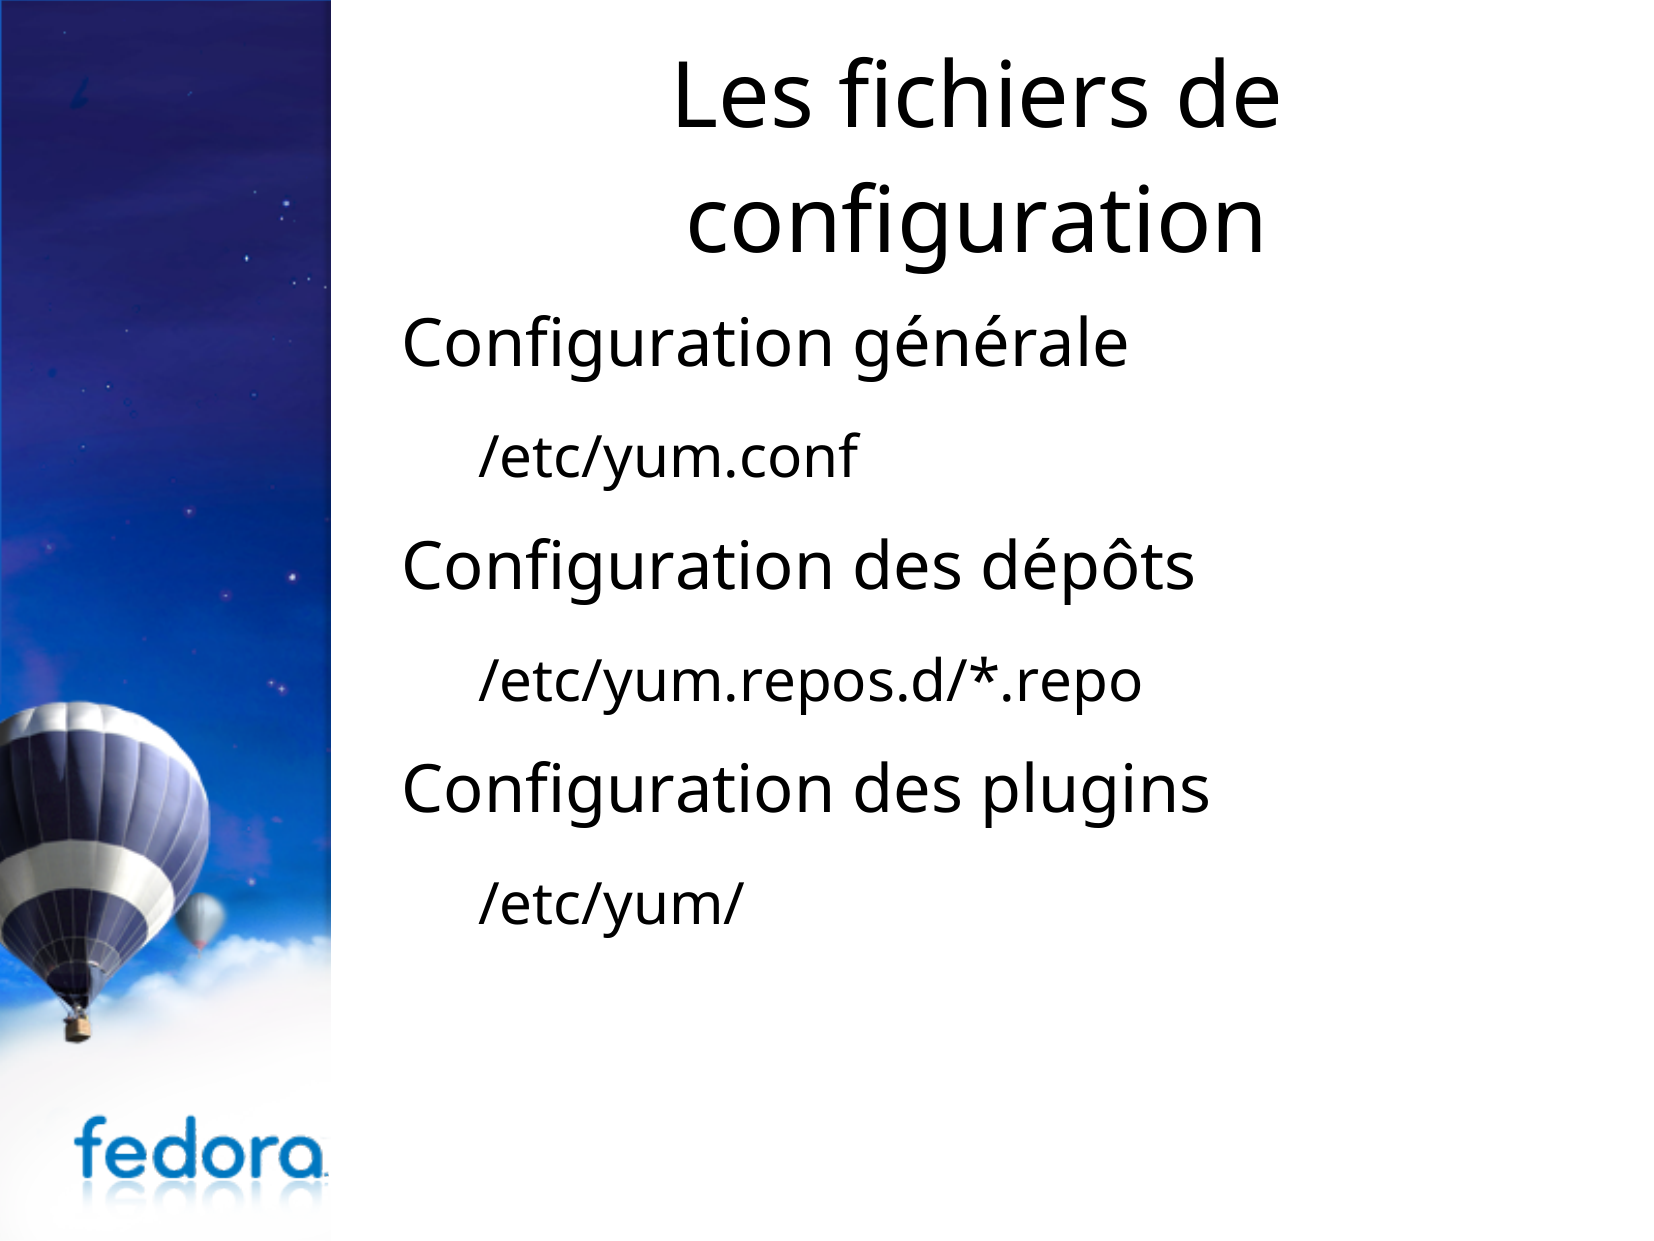

# Les fichiers de configuration
Configuration générale
/etc/yum.conf
Configuration des dépôts
/etc/yum.repos.d/*.repo
Configuration des plugins
/etc/yum/